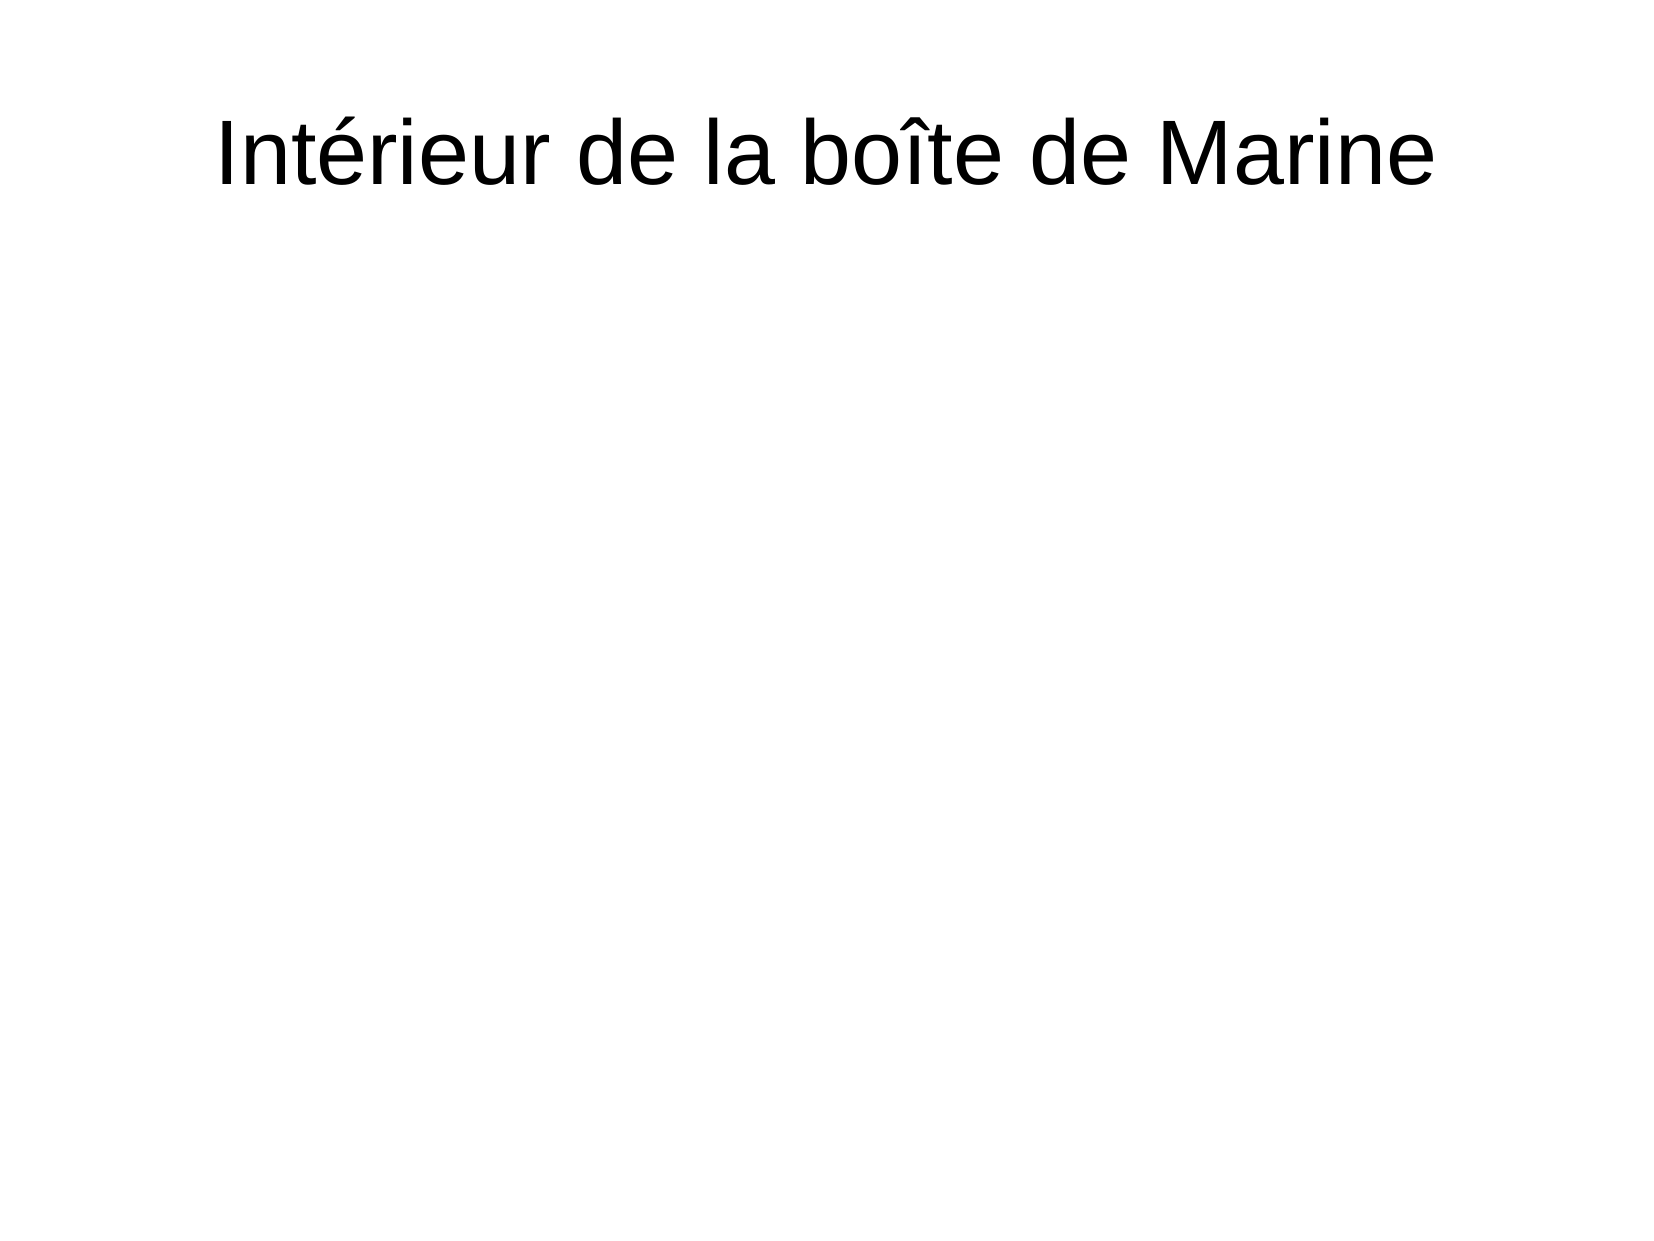

# Intérieur de la boîte de Marine